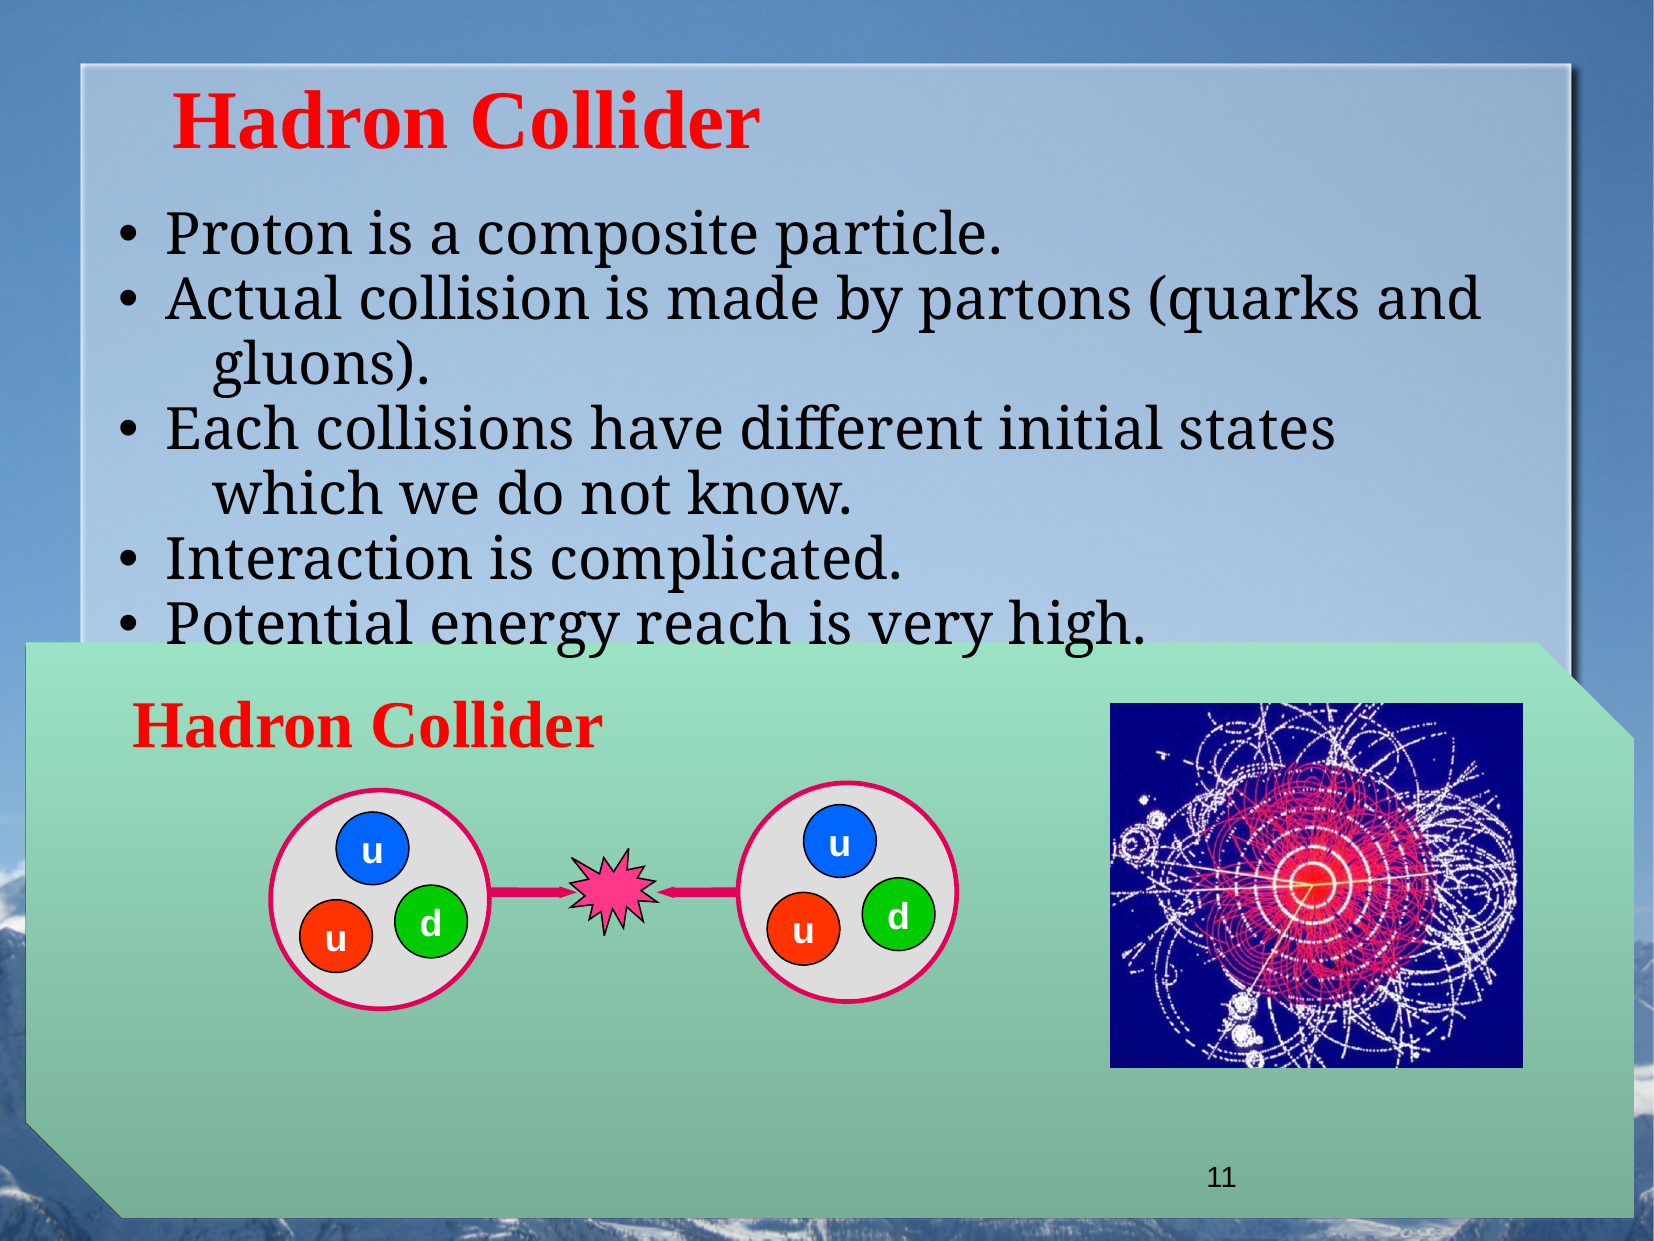

Hadron Collider
Proton is a composite particle.
Actual collision is made by partons (quarks and gluons).
Each collisions have different initial states which we do not know.
Interaction is complicated.
Potential energy reach is very high.
Hadron Collider
u
d
u
u
d
u